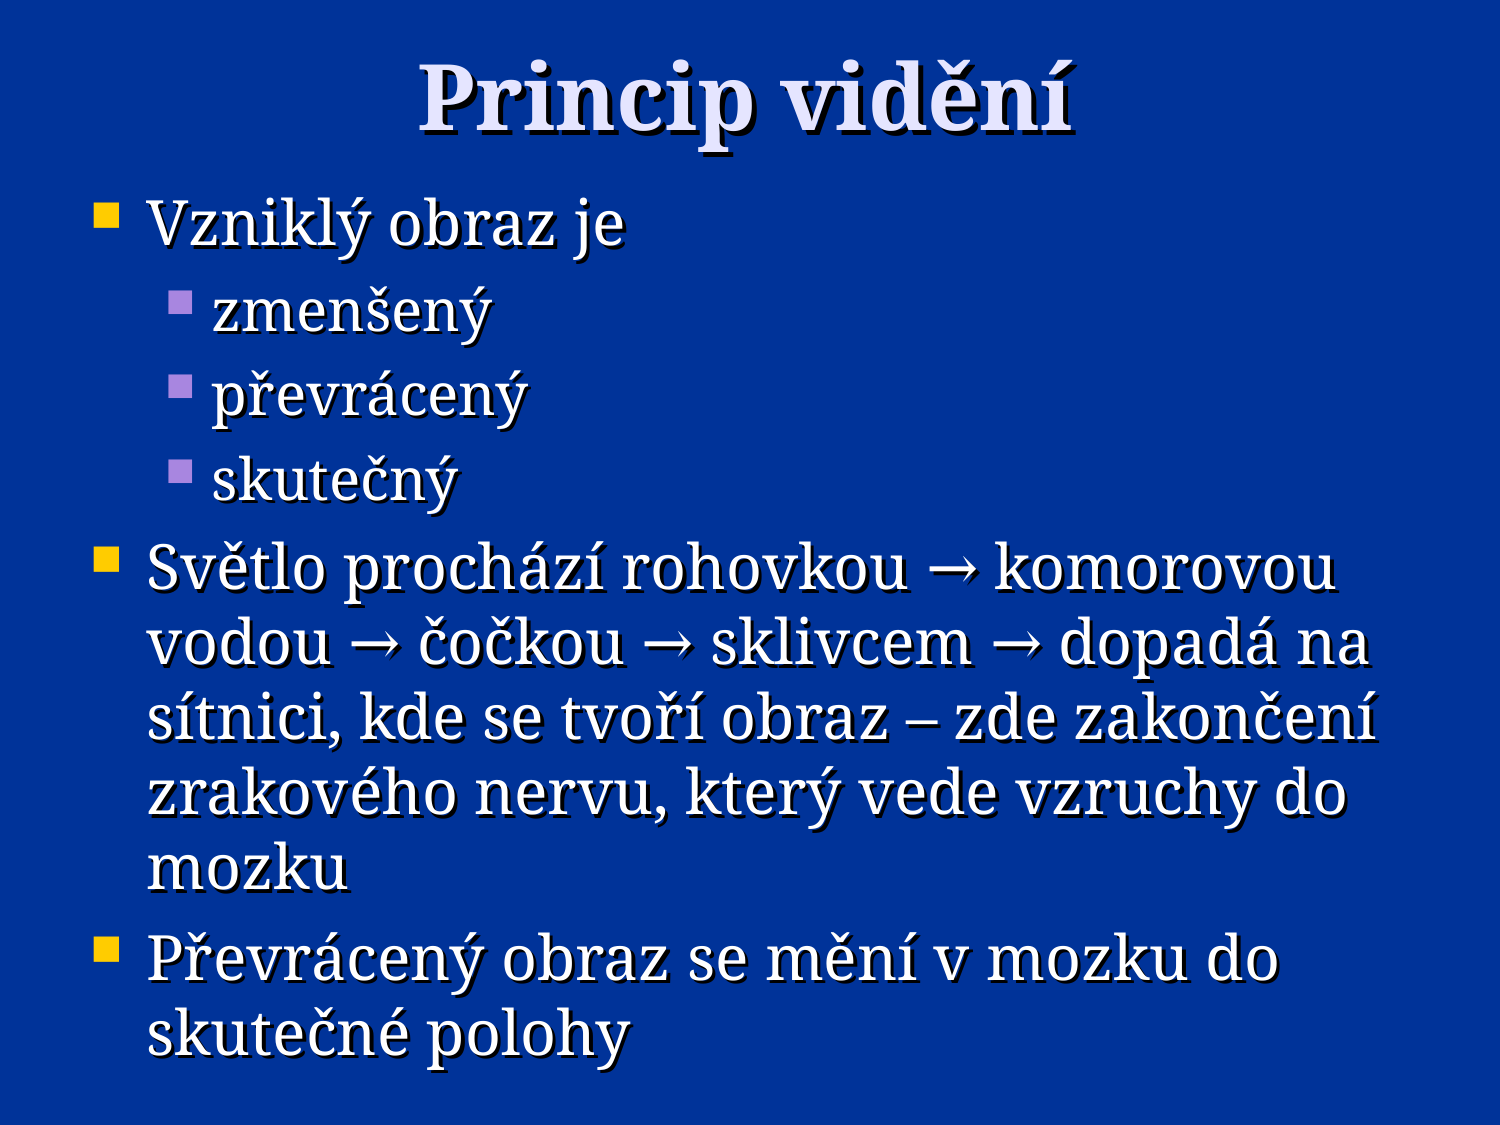

# Princip vidění
Vzniklý obraz je
zmenšený
převrácený
skutečný
Světlo prochází rohovkou → komorovou vodou → čočkou → sklivcem → dopadá na sítnici, kde se tvoří obraz – zde zakončení zrakového nervu, který vede vzruchy do mozku
Převrácený obraz se mění v mozku do skutečné polohy